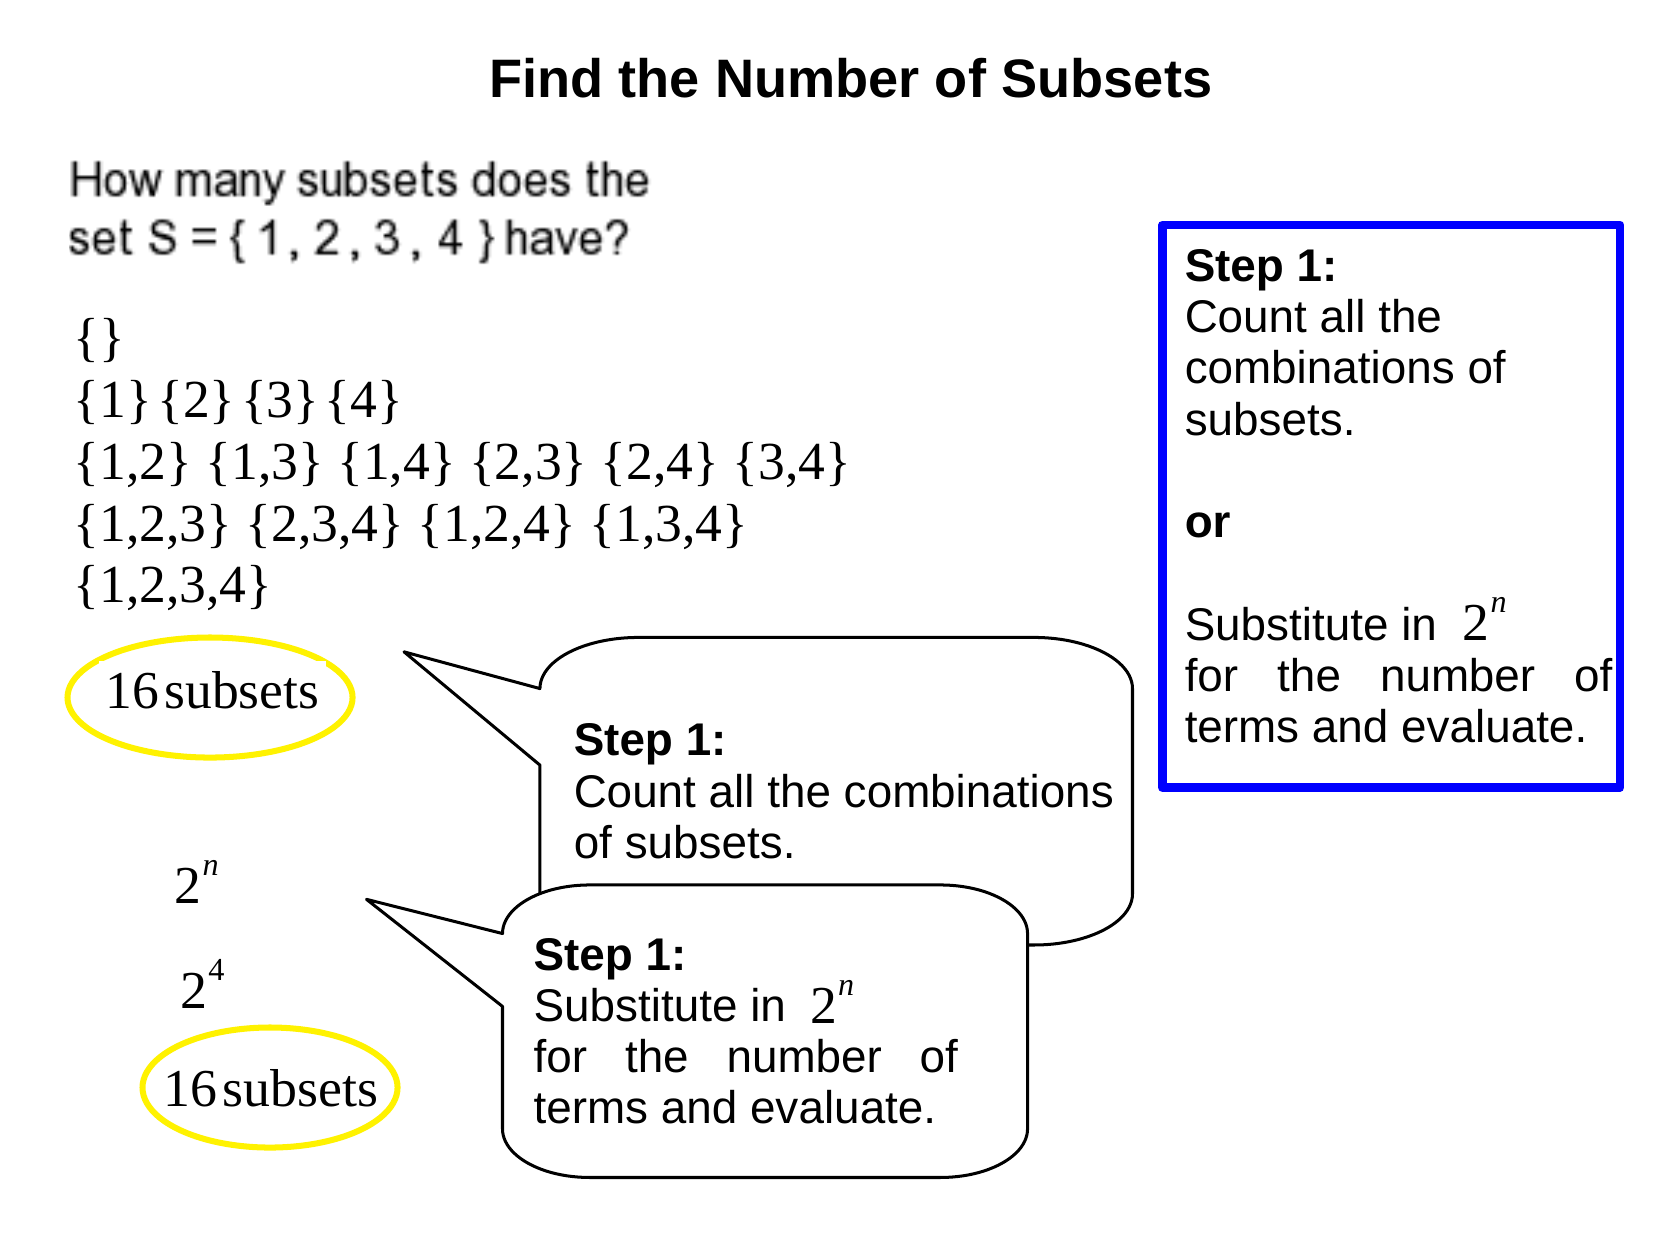

Find the Number of Subsets
Step 1:
Count all the combinations of subsets.
or
Substitute in
for the number of terms and evaluate.
Step 1:
Count all the combinations
of subsets.
Step 1:
Substitute in
for the number of
terms and evaluate.